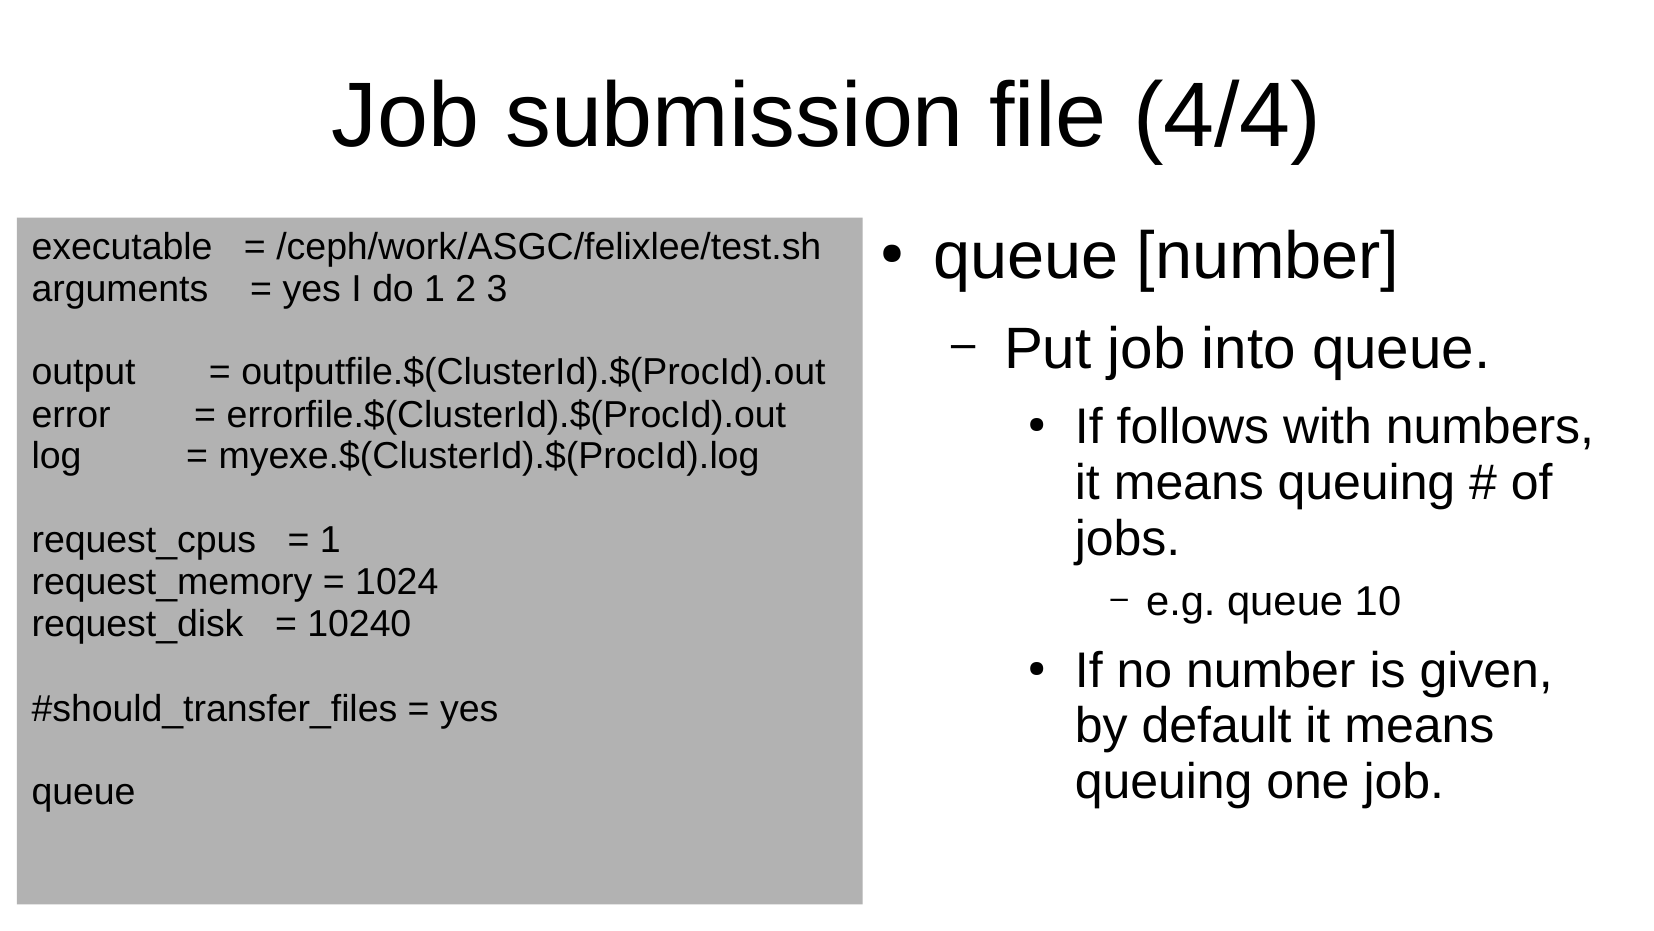

# Job submission file (4/4)
queue [number]
Put job into queue.
If follows with numbers, it means queuing # of jobs.
e.g. queue 10
If no number is given, by default it means queuing one job.
executable = /ceph/work/ASGC/felixlee/test.sh
arguments = yes I do 1 2 3
output = outputfile.$(ClusterId).$(ProcId).out
error = errorfile.$(ClusterId).$(ProcId).out
log = myexe.$(ClusterId).$(ProcId).log
request_cpus = 1
request_memory = 1024
request_disk = 10240
#should_transfer_files = yes
queue